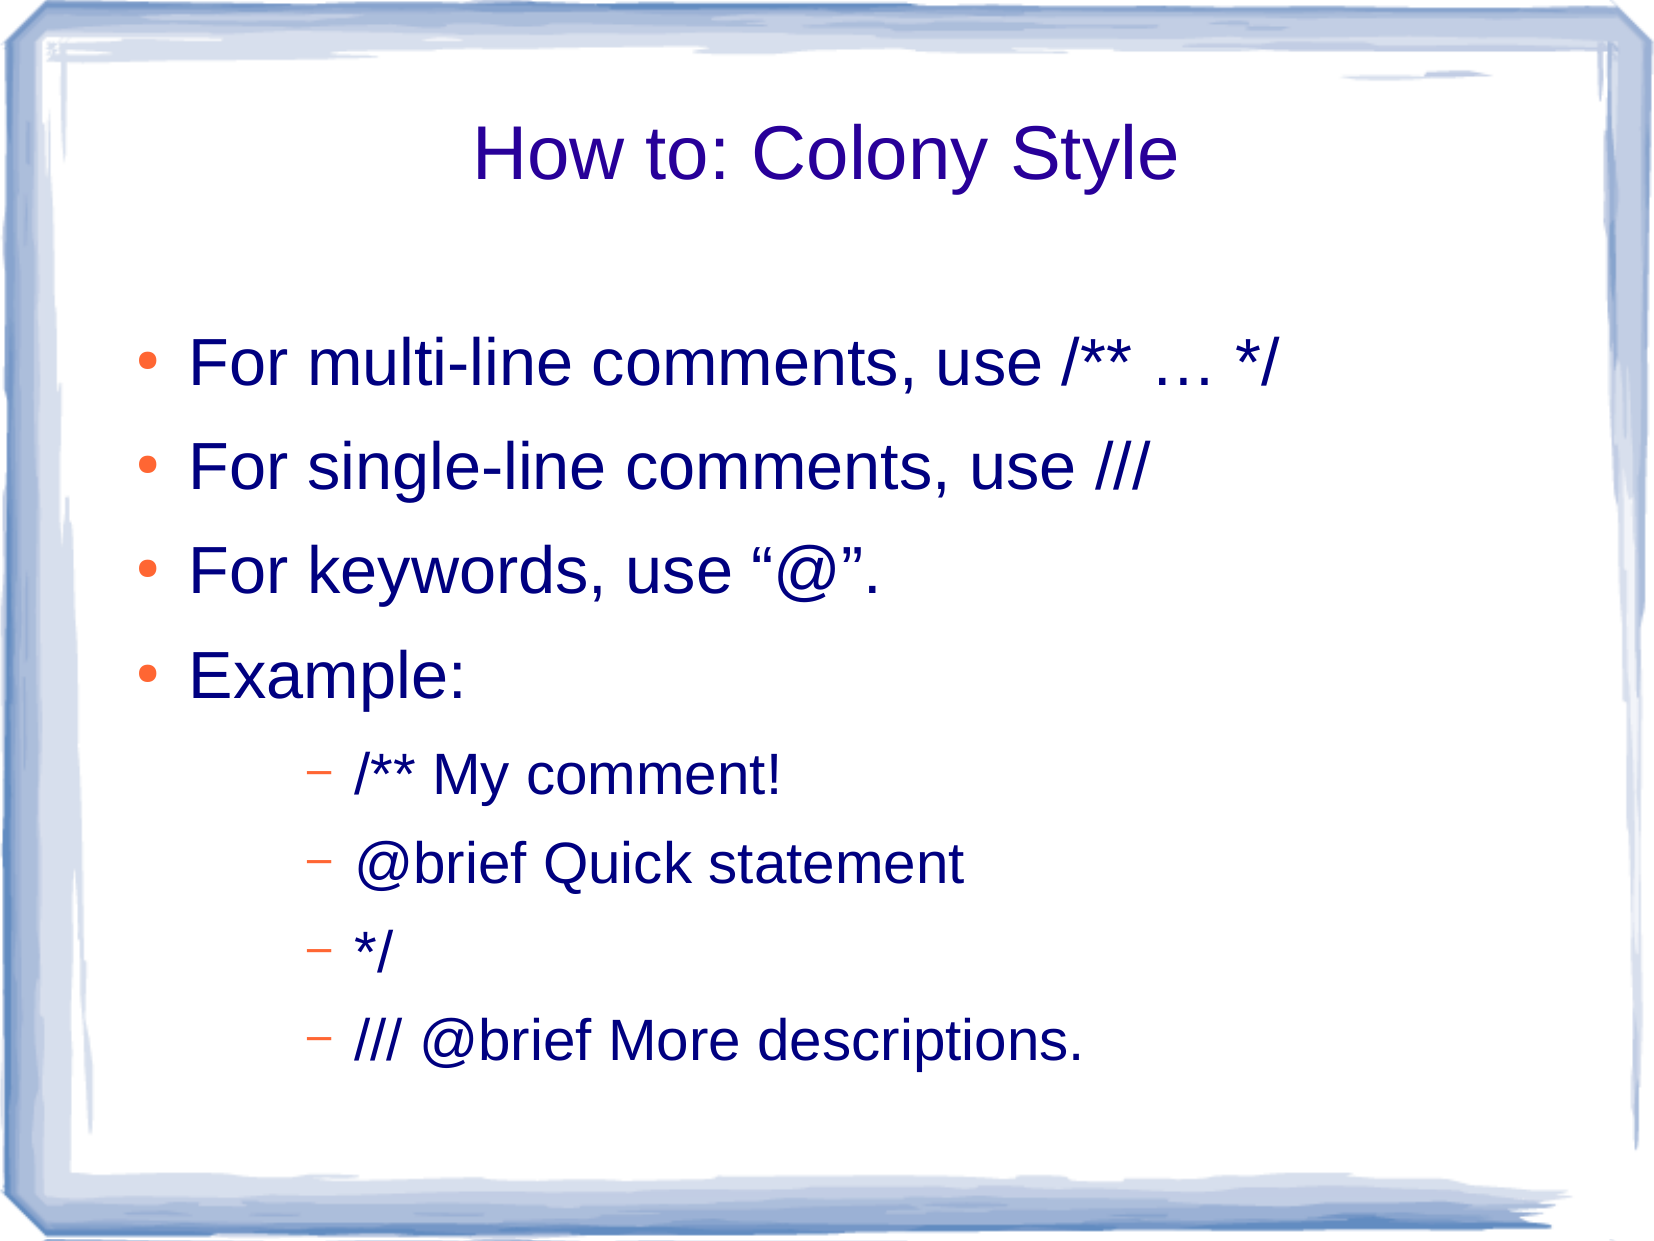

# How to: Colony Style
For multi-line comments, use /** … */
For single-line comments, use ///
For keywords, use “@”.
Example:
/** My comment!
@brief Quick statement
*/
/// @brief More descriptions.